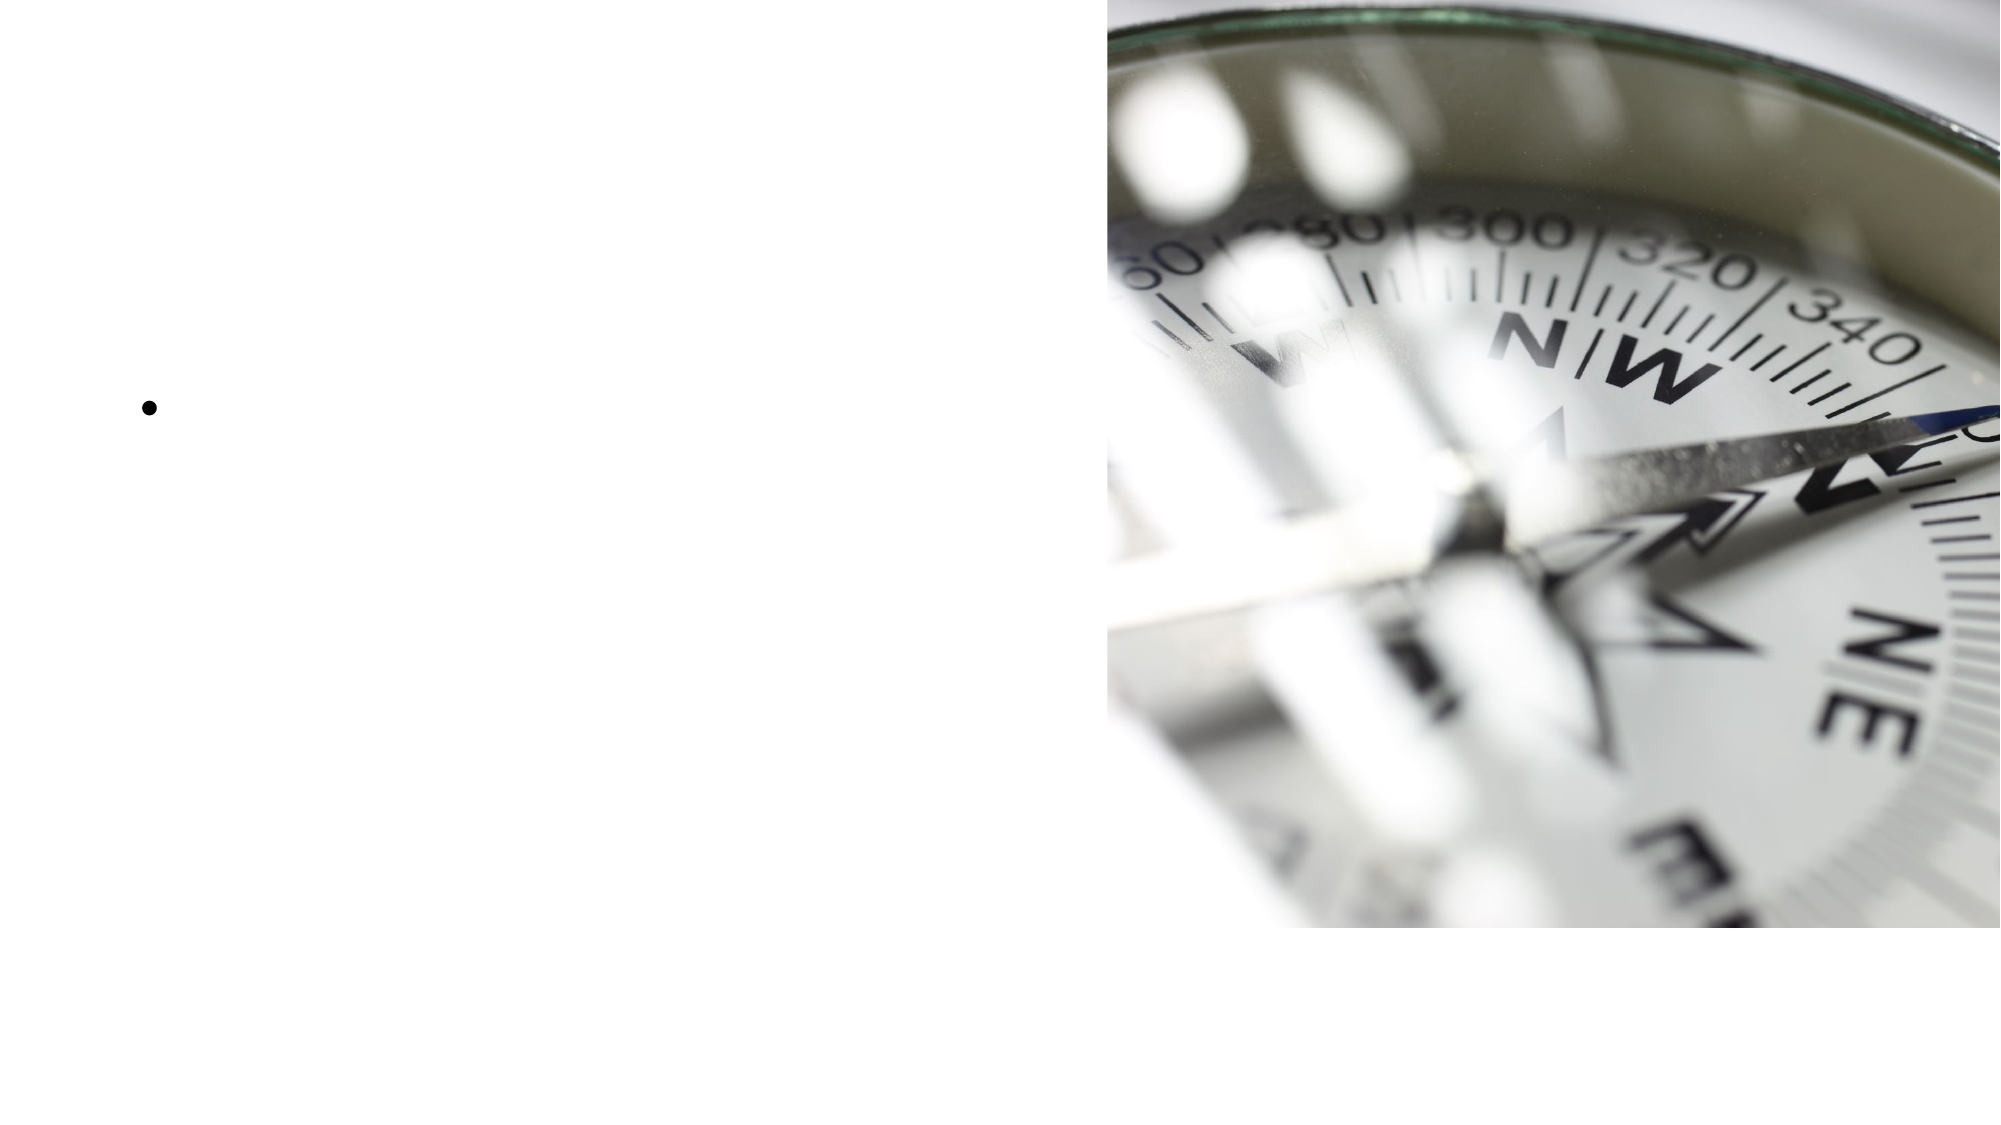

# A compass can be used in many ways, from telling which way is North to finding hidden treasure or following an unmarked path over wilderness terrain. Its time we learn some